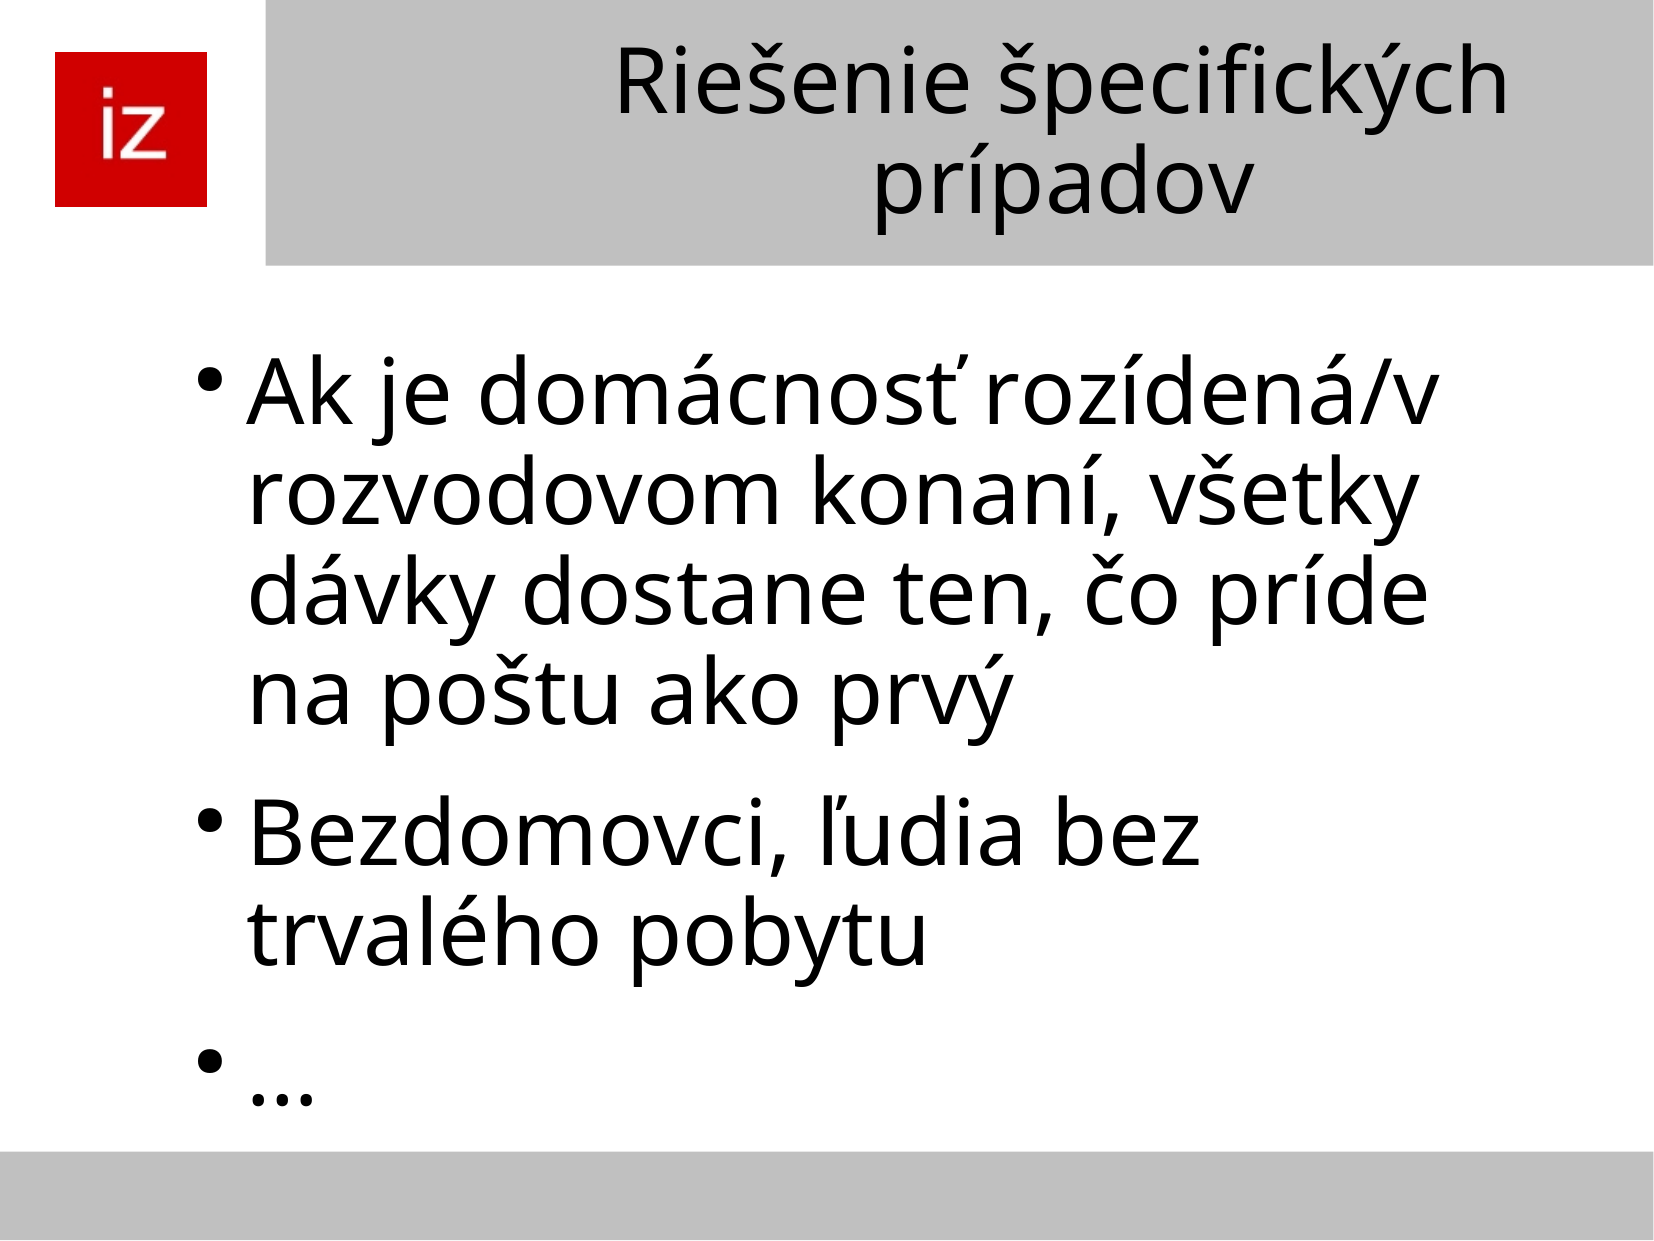

# Riešenie špecifických prípadov
Ak je domácnosť rozídená/v rozvodovom konaní, všetky dávky dostane ten, čo príde na poštu ako prvý
Bezdomovci, ľudia bez trvalého pobytu
…